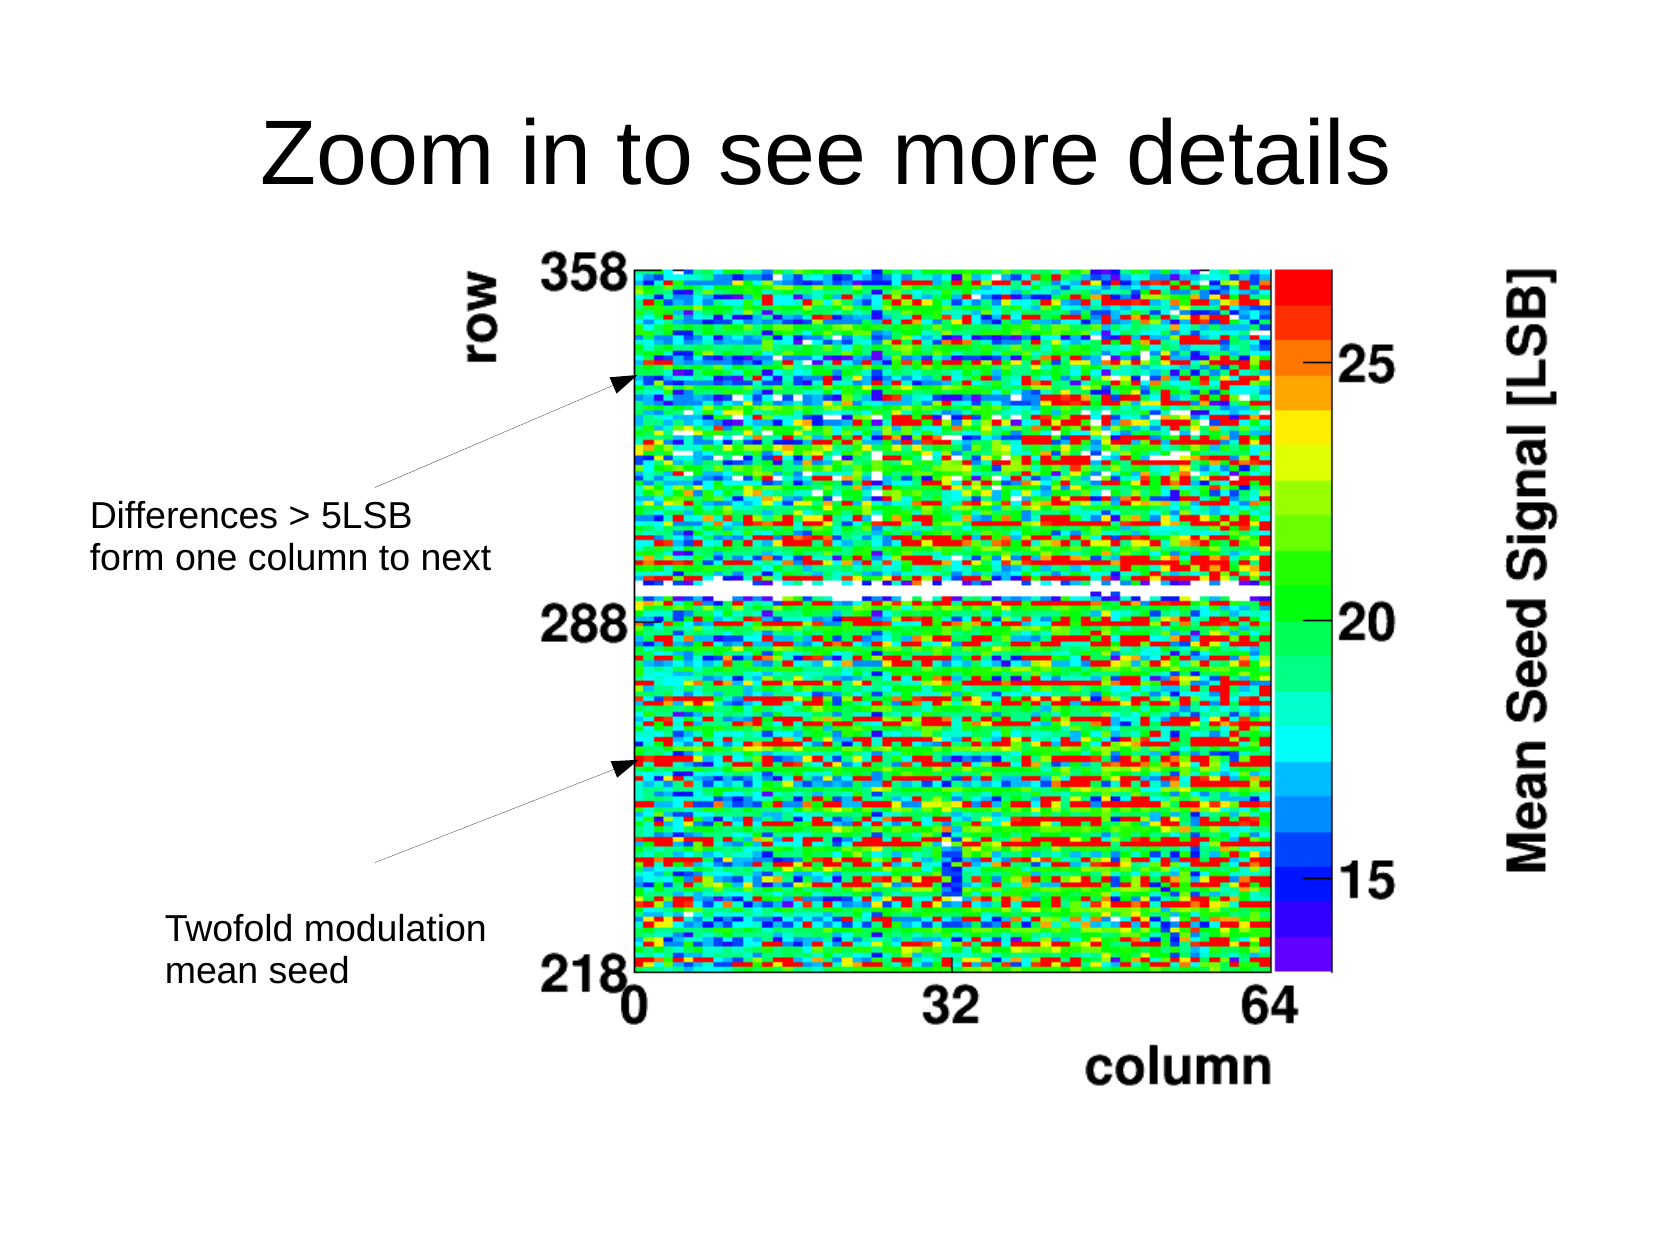

# Zoom in to see more details
Differences > 5LSB
form one column to next
Twofold modulation
mean seed